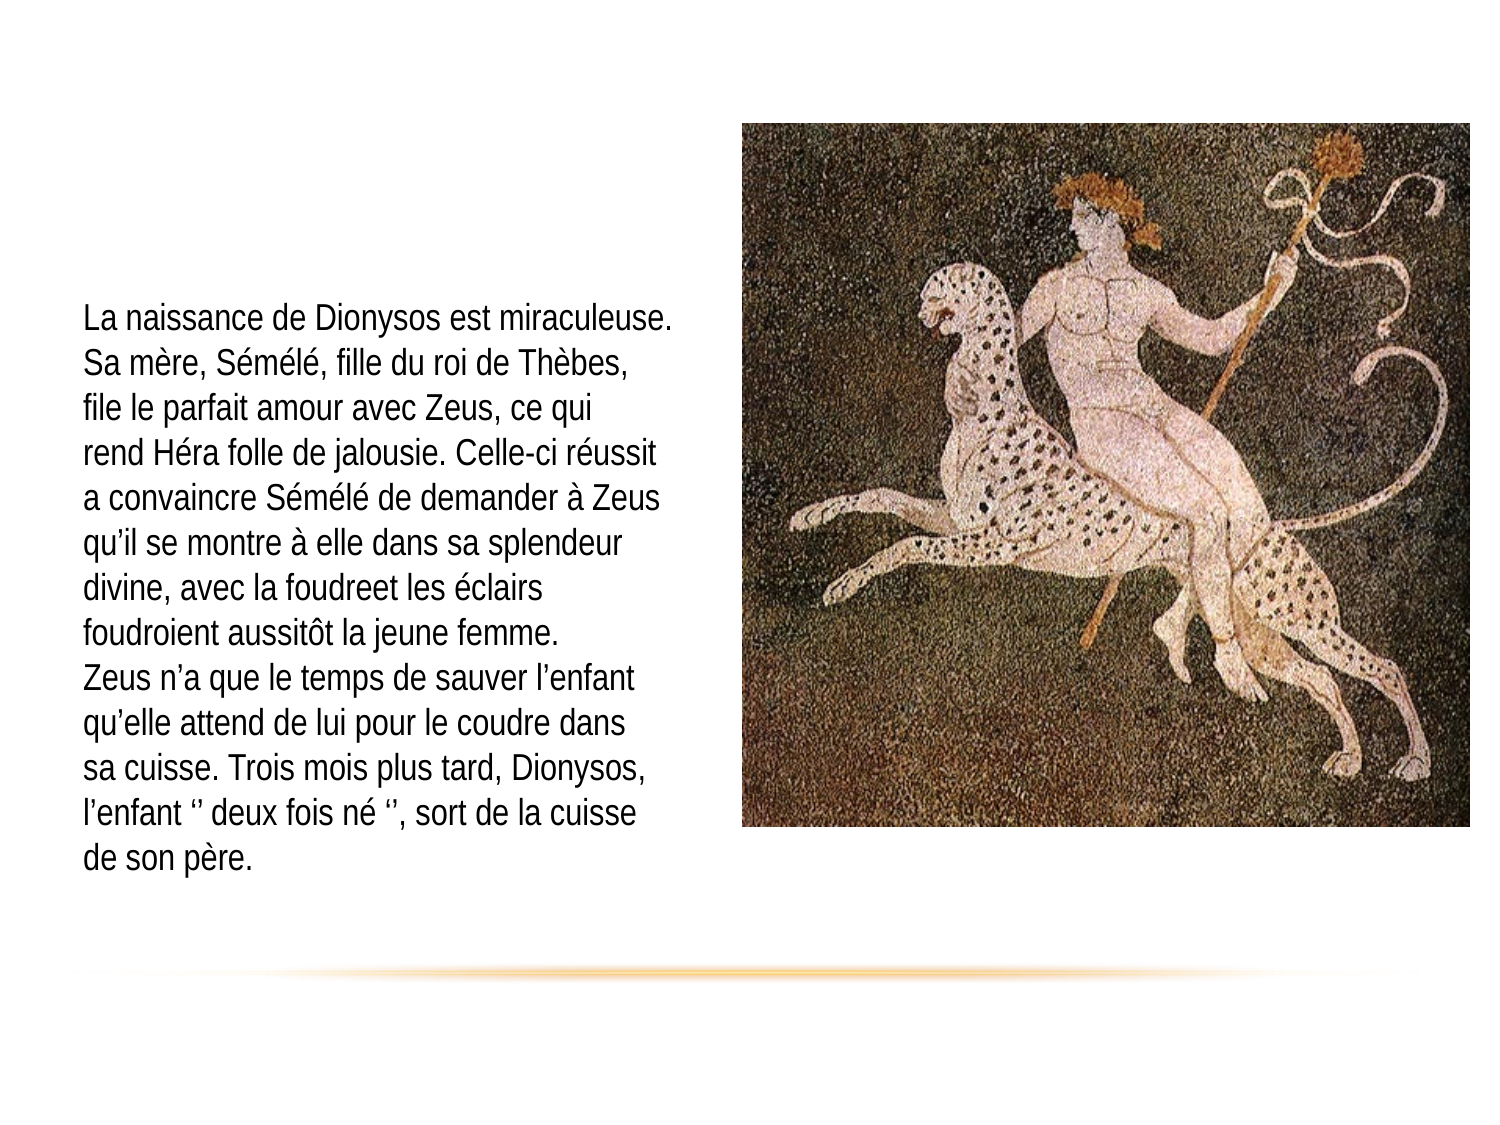

+
Sur Dionysos :
La naissance de Dionysos est miraculeuse.
Sa mère, Sémélé, fille du roi de Thèbes,
file le parfait amour avec Zeus, ce qui
rend Héra folle de jalousie. Celle-ci réussit
a convaincre Sémélé de demander à Zeus
qu’il se montre à elle dans sa splendeur
divine, avec la foudreet les éclairs
foudroient aussitôt la jeune femme.
Zeus n’a que le temps de sauver l’enfant
qu’elle attend de lui pour le coudre dans
sa cuisse. Trois mois plus tard, Dionysos,
l’enfant ‘’ deux fois né ‘’, sort de la cuisse
de son père.